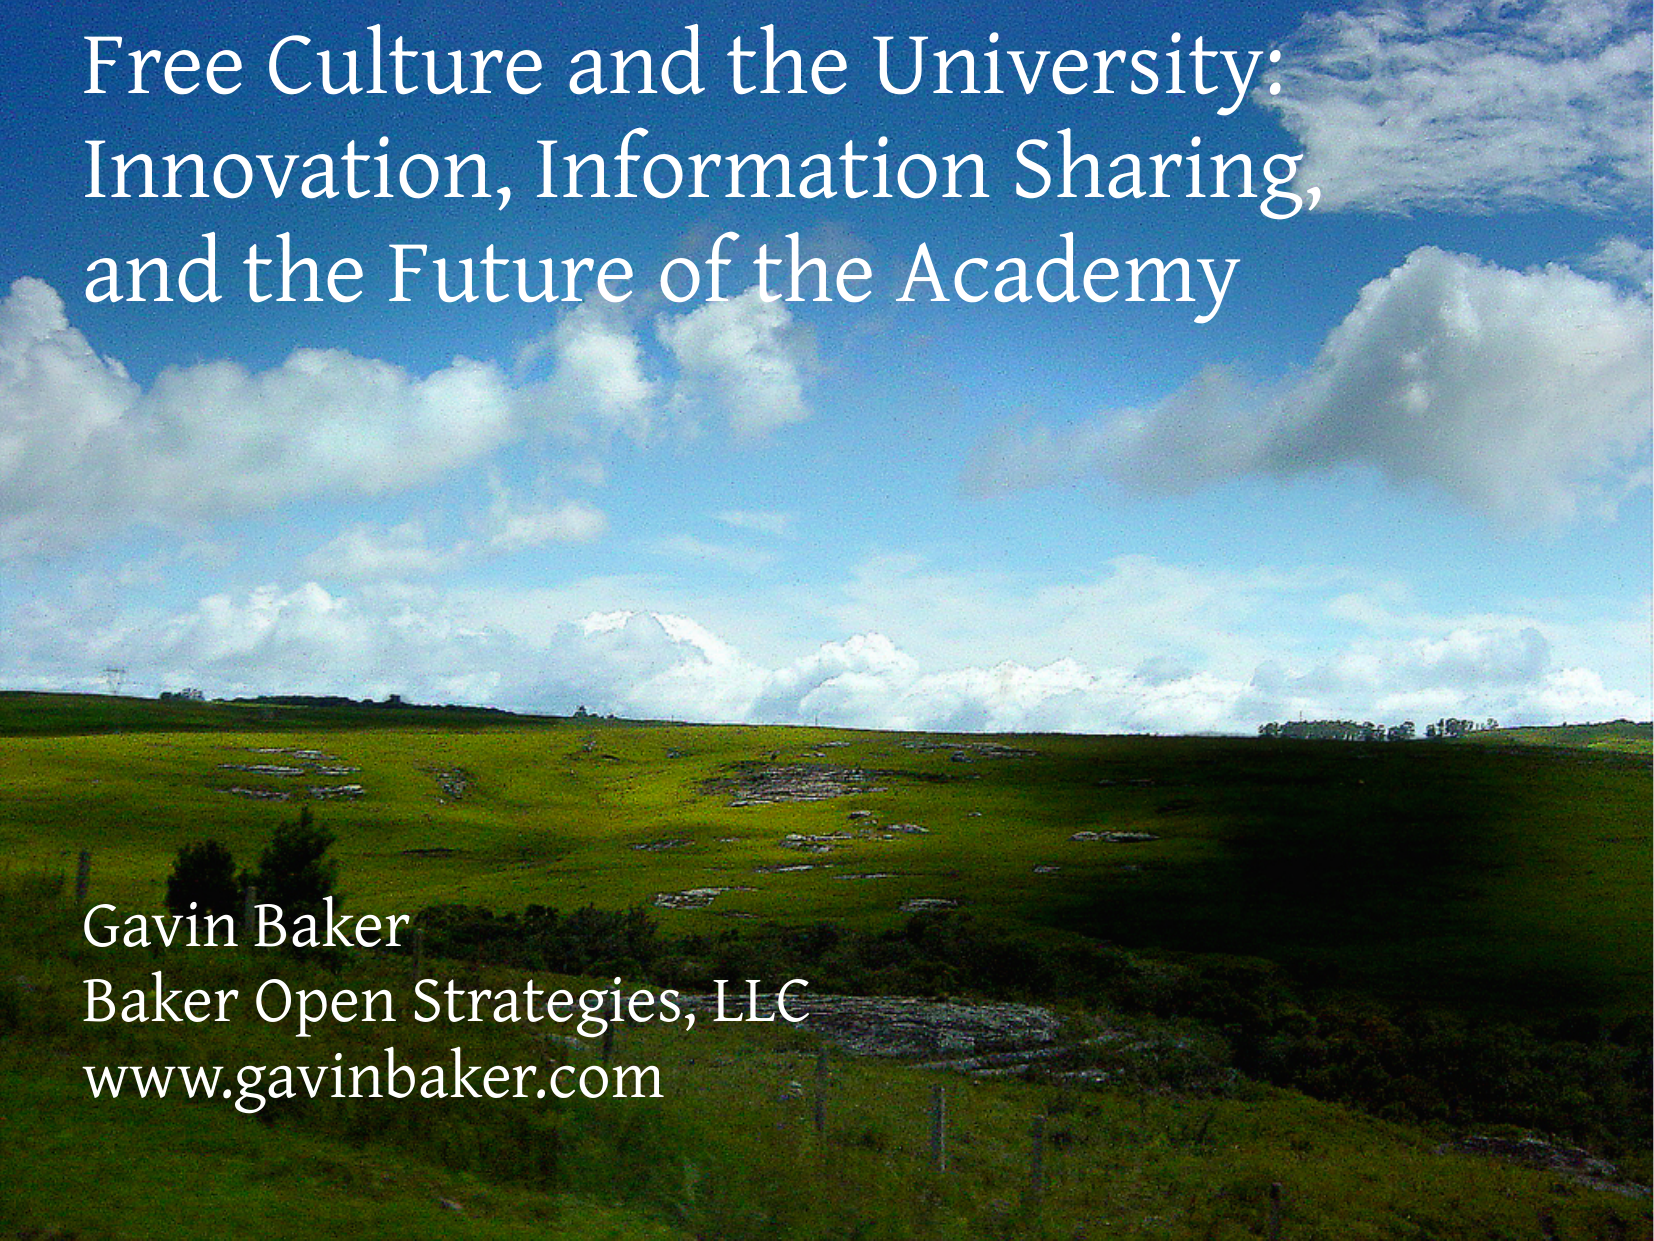

# Free Culture and the University: Innovation, Information Sharing, and the Future of the Academy
Gavin Baker
Baker Open Strategies, LLC
www.gavinbaker.com